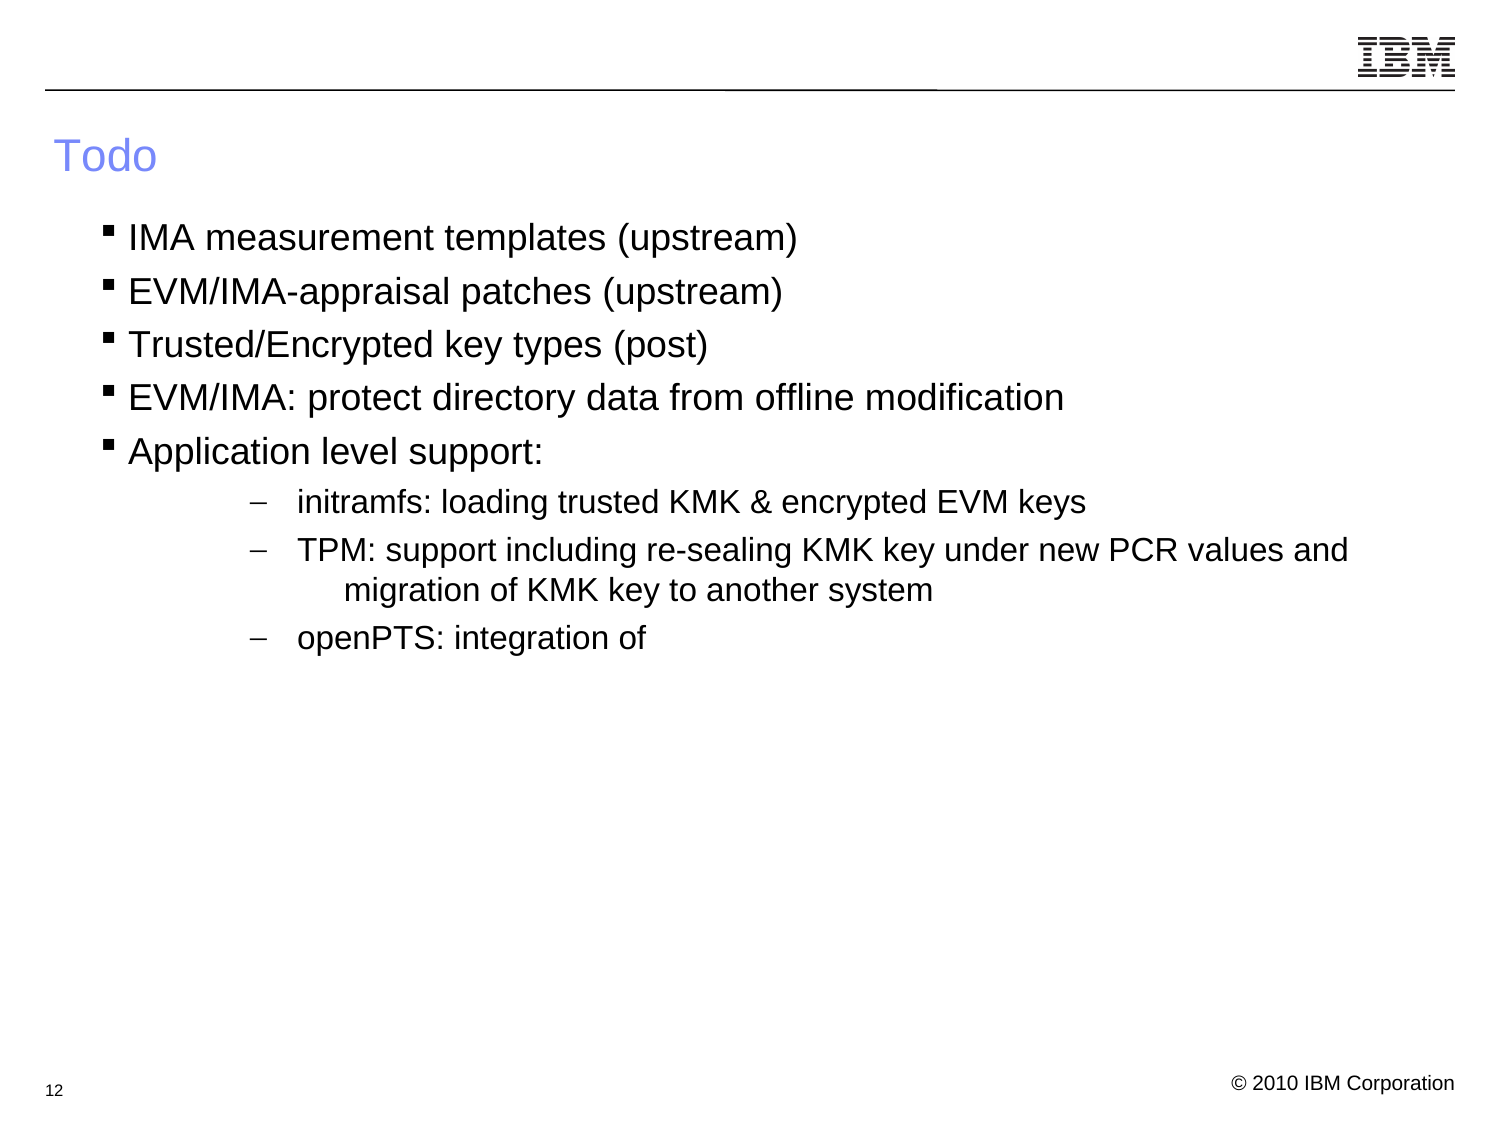

# Todo
IMA measurement templates (upstream)
EVM/IMA-appraisal patches (upstream)
Trusted/Encrypted key types (post)
EVM/IMA: protect directory data from offline modification
Application level support:
initramfs: loading trusted KMK & encrypted EVM keys
TPM: support including re-sealing KMK key under new PCR values and migration of KMK key to another system
openPTS: integration of
12